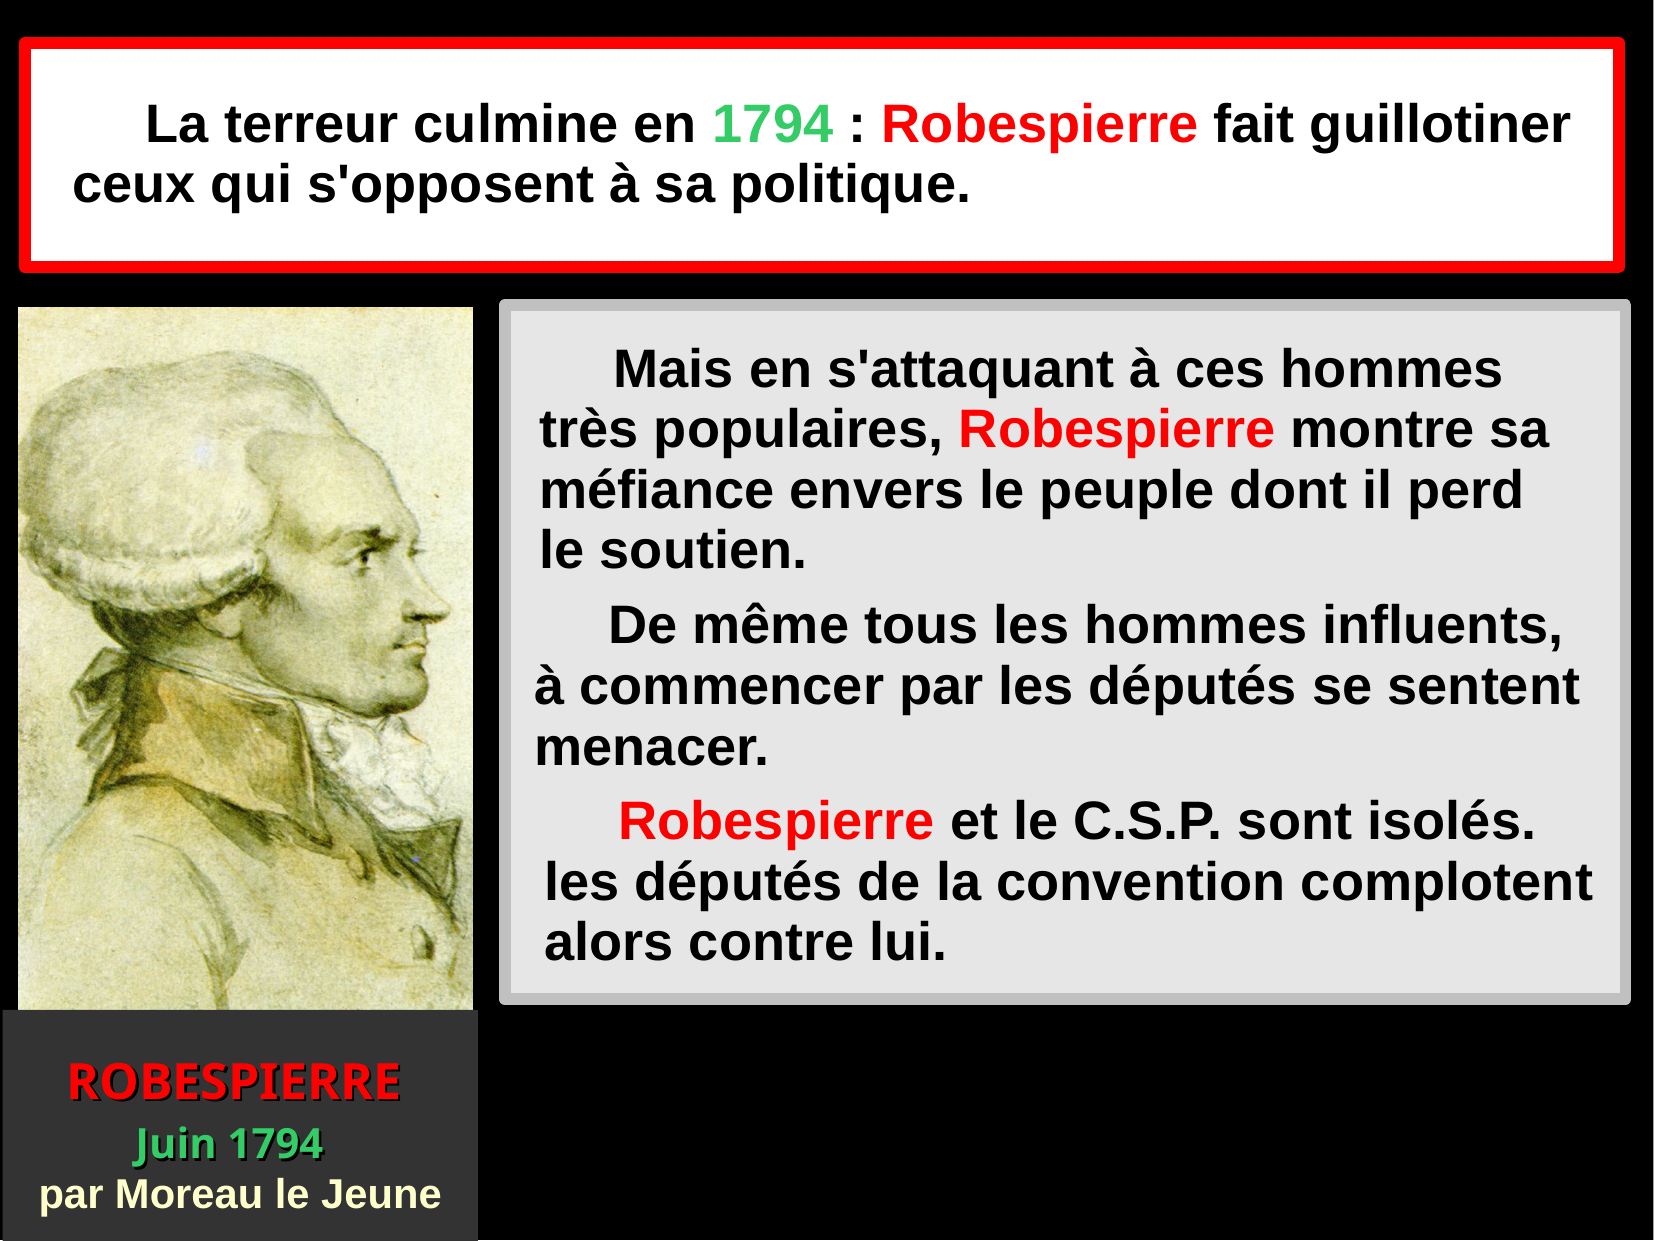

La terreur culmine en 1794 : Robespierre fait guillotiner ceux qui s'opposent à sa politique.
	Mais en s'attaquant à ces hommes très populaires, Robespierre montre sa méfiance envers le peuple dont il perd le soutien.
	De même tous les hommes influents, à commencer par les députés se sentent menacer.
	Robespierre et le C.S.P. sont isolés. les députés de la convention complotent alors contre lui.
ROBESPIERRE
Juin 1794
par Moreau le Jeune